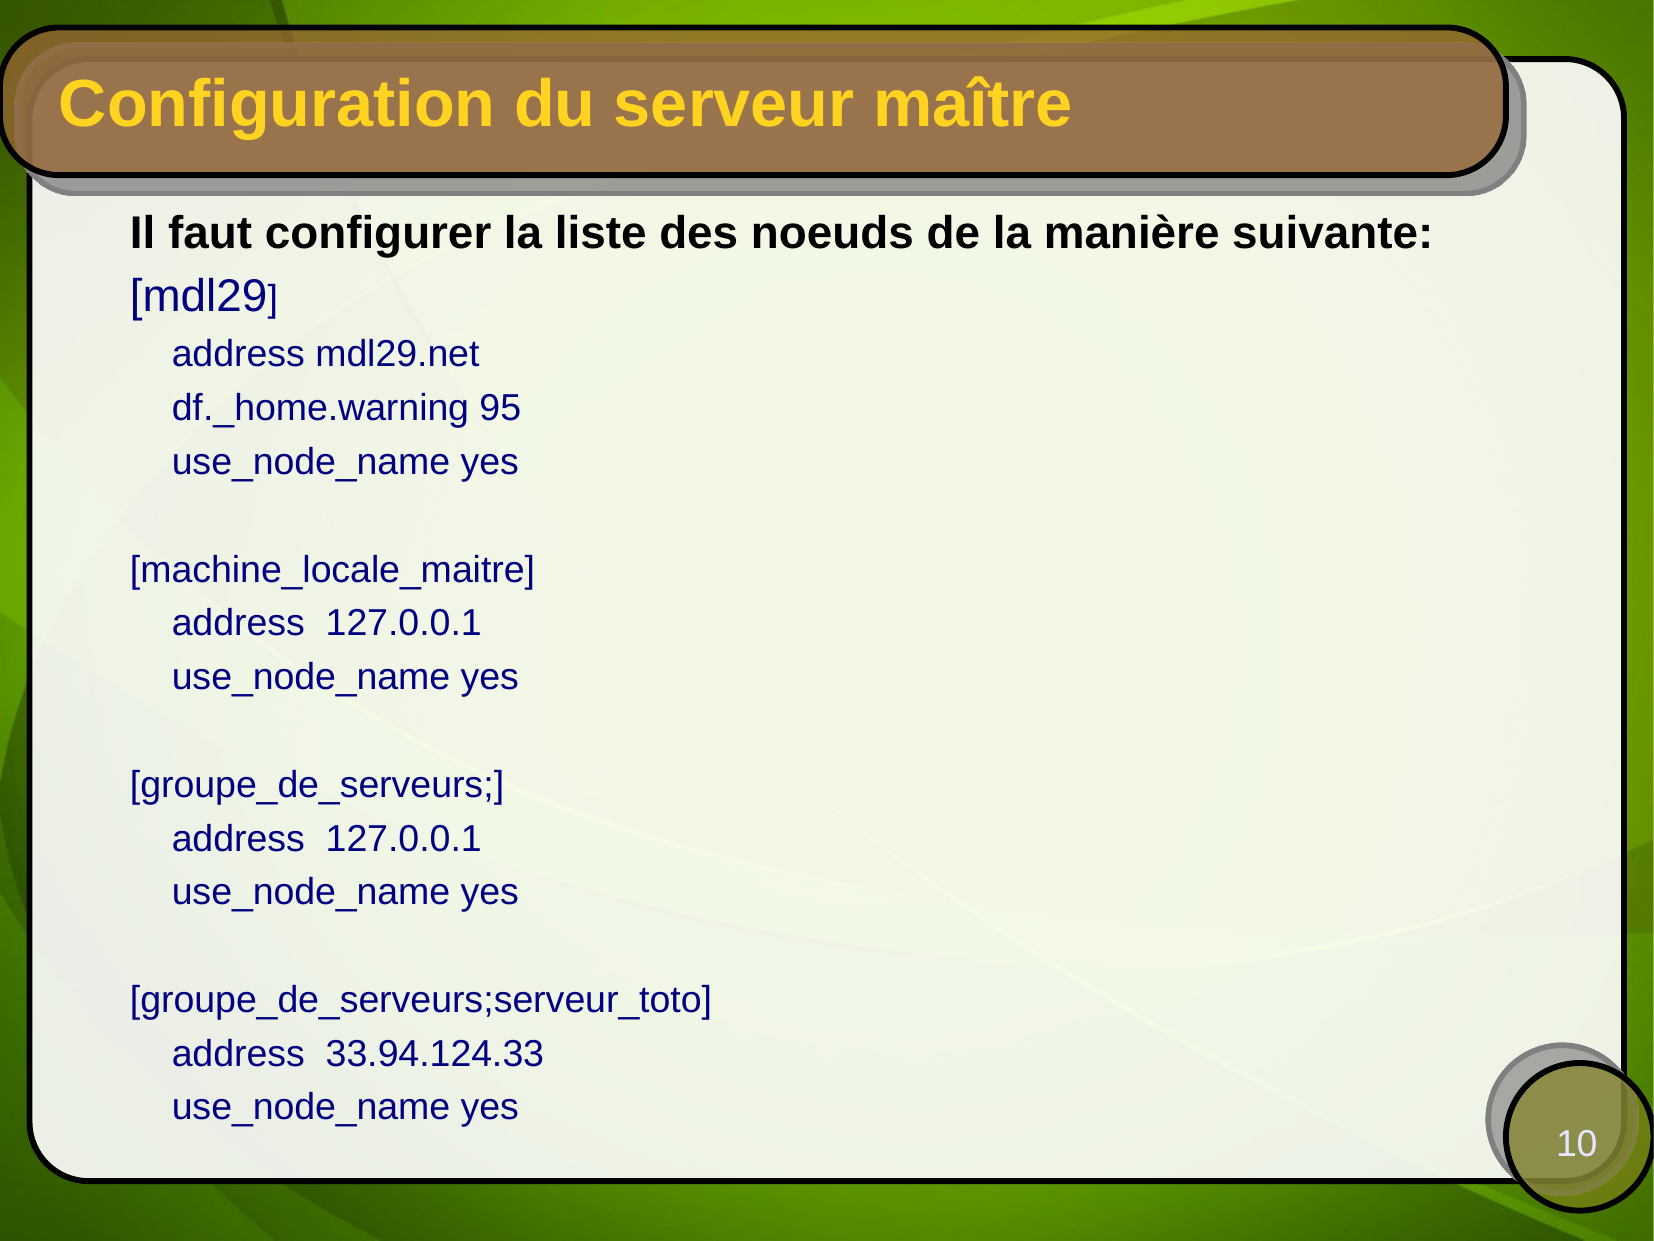

# Configuration du serveur maître
Il faut configurer la liste des noeuds de la manière suivante:
[mdl29]
 address mdl29.net
 df._home.warning 95
 use_node_name yes
[machine_locale_maitre]
 address 127.0.0.1
 use_node_name yes
[groupe_de_serveurs;]
 address 127.0.0.1
 use_node_name yes
[groupe_de_serveurs;serveur_toto]
 address 33.94.124.33
 use_node_name yes
10